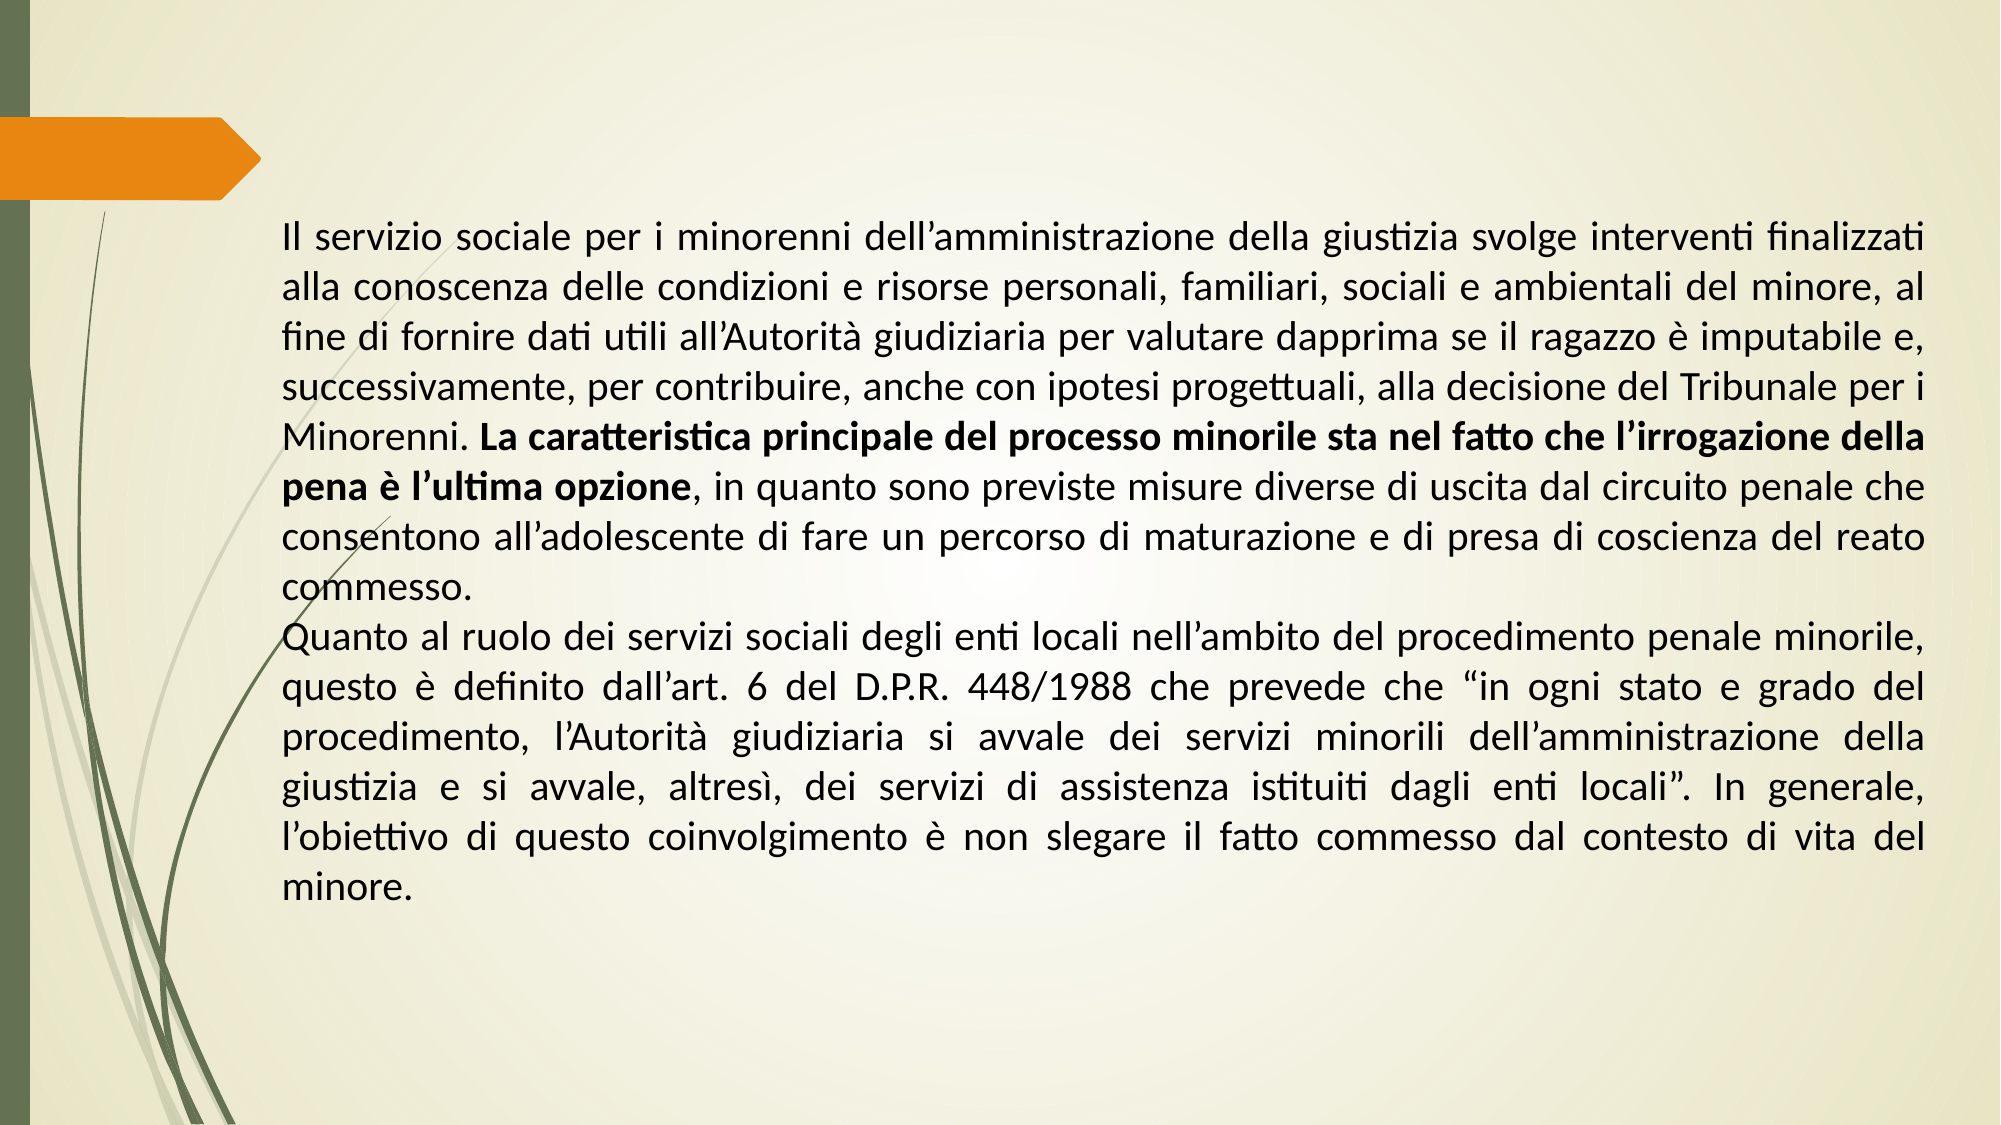

Il servizio sociale per i minorenni dell’amministrazione della giustizia svolge interventi finalizzati alla conoscenza delle condizioni e risorse personali, familiari, sociali e ambientali del minore, al fine di fornire dati utili all’Autorità giudiziaria per valutare dapprima se il ragazzo è imputabile e, successivamente, per contribuire, anche con ipotesi progettuali, alla decisione del Tribunale per i Minorenni. La caratteristica principale del processo minorile sta nel fatto che l’irrogazione della pena è l’ultima opzione, in quanto sono previste misure diverse di uscita dal circuito penale che consentono all’adolescente di fare un percorso di maturazione e di presa di coscienza del reato commesso.
Quanto al ruolo dei servizi sociali degli enti locali nell’ambito del procedimento penale minorile, questo è definito dall’art. 6 del D.P.R. 448/1988 che prevede che “in ogni stato e grado del procedimento, l’Autorità giudiziaria si avvale dei servizi minorili dell’amministrazione della giustizia e si avvale, altresì, dei servizi di assistenza istituiti dagli enti locali”. In generale, l’obiettivo di questo coinvolgimento è non slegare il fatto commesso dal contesto di vita del minore.